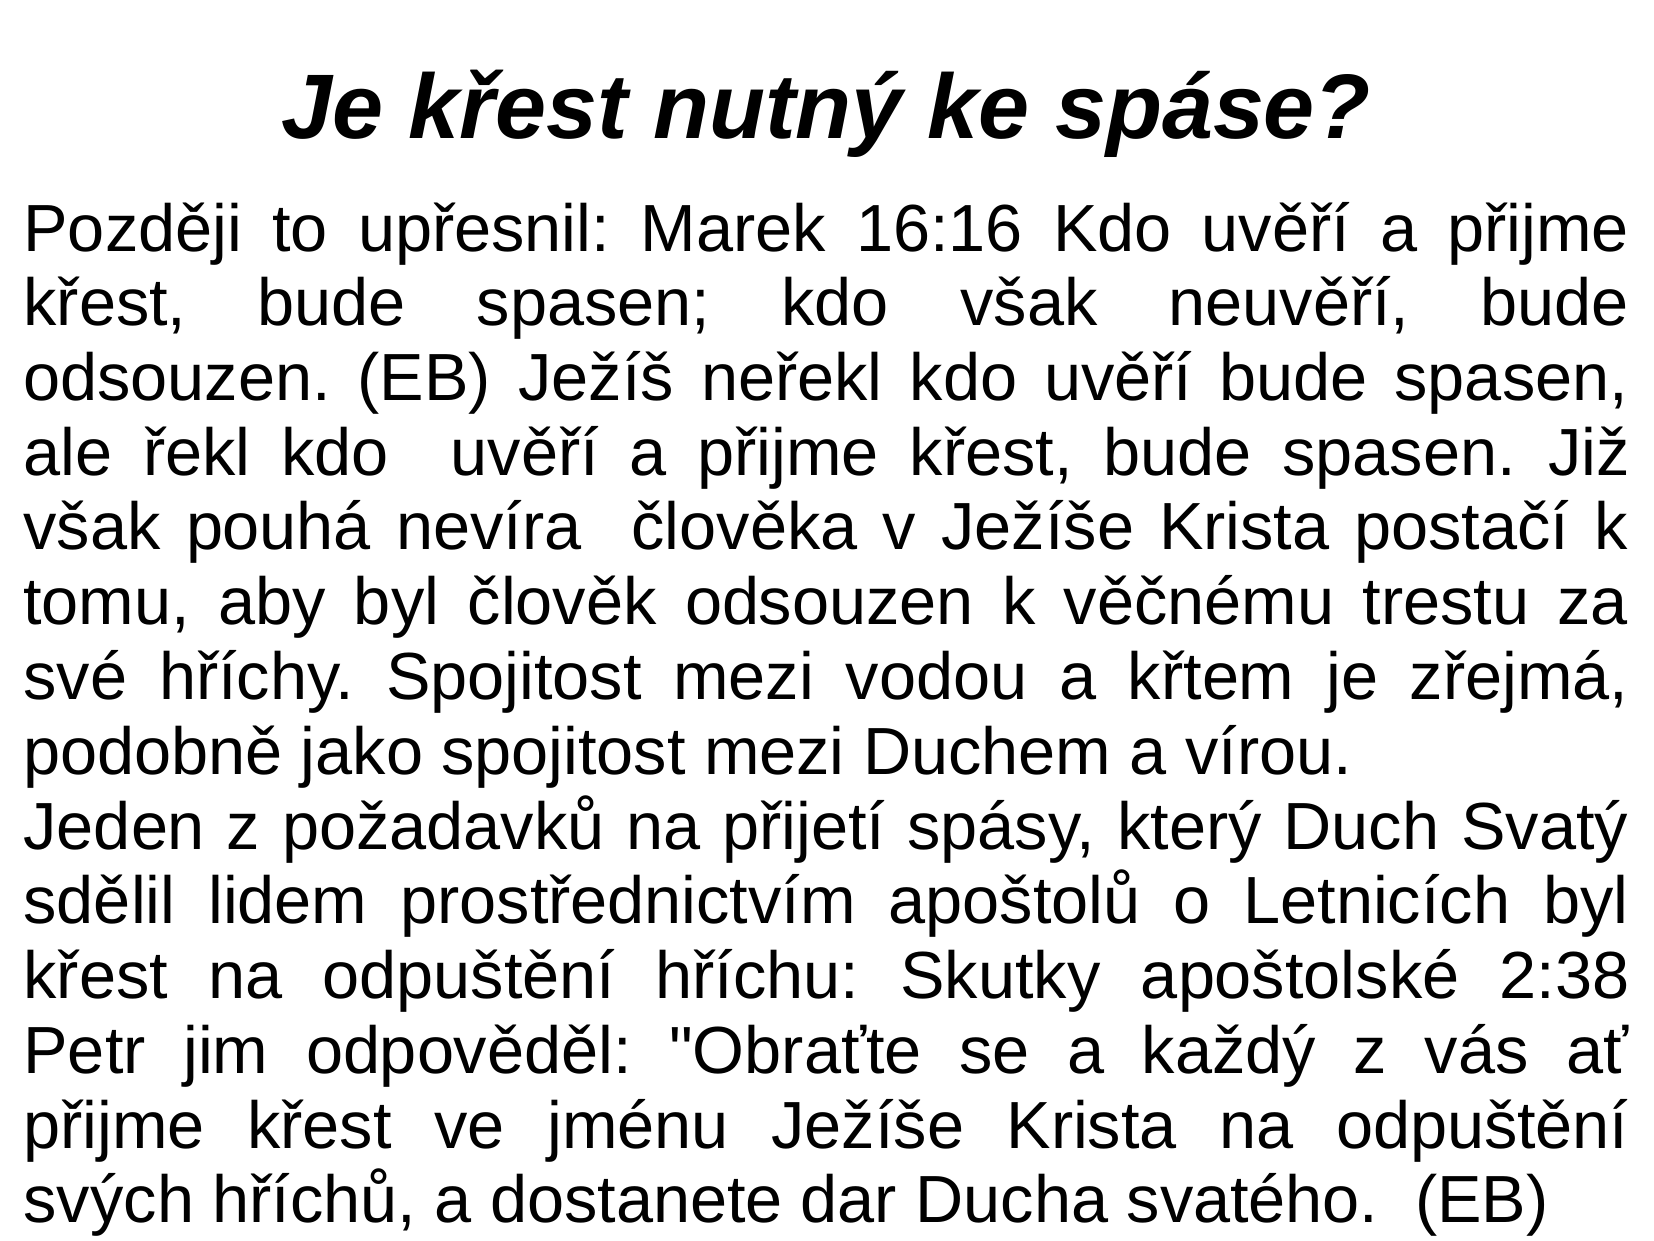

Později to upřesnil: Marek 16:16 Kdo uvěří a přijme křest, bude spasen; kdo však neuvěří, bude odsouzen. (EB) Ježíš neřekl kdo uvěří bude spasen, ale řekl kdo uvěří a přijme křest, bude spasen. Již však pouhá nevíra člověka v Ježíše Krista postačí k tomu, aby byl člověk odsouzen k věčnému trestu za své hříchy. Spojitost mezi vodou a křtem je zřejmá, podobně jako spojitost mezi Duchem a vírou.
Jeden z požadavků na přijetí spásy, který Duch Svatý sdělil lidem prostřednictvím apoštolů o Letnicích byl křest na odpuštění hříchu: Skutky apoštolské 2:38 Petr jim odpověděl: "Obraťte se a každý z vás ať přijme křest ve jménu Ježíše Krista na odpuštění svých hříchů, a dostanete dar Ducha svatého. (EB)
# Je křest nutný ke spáse?